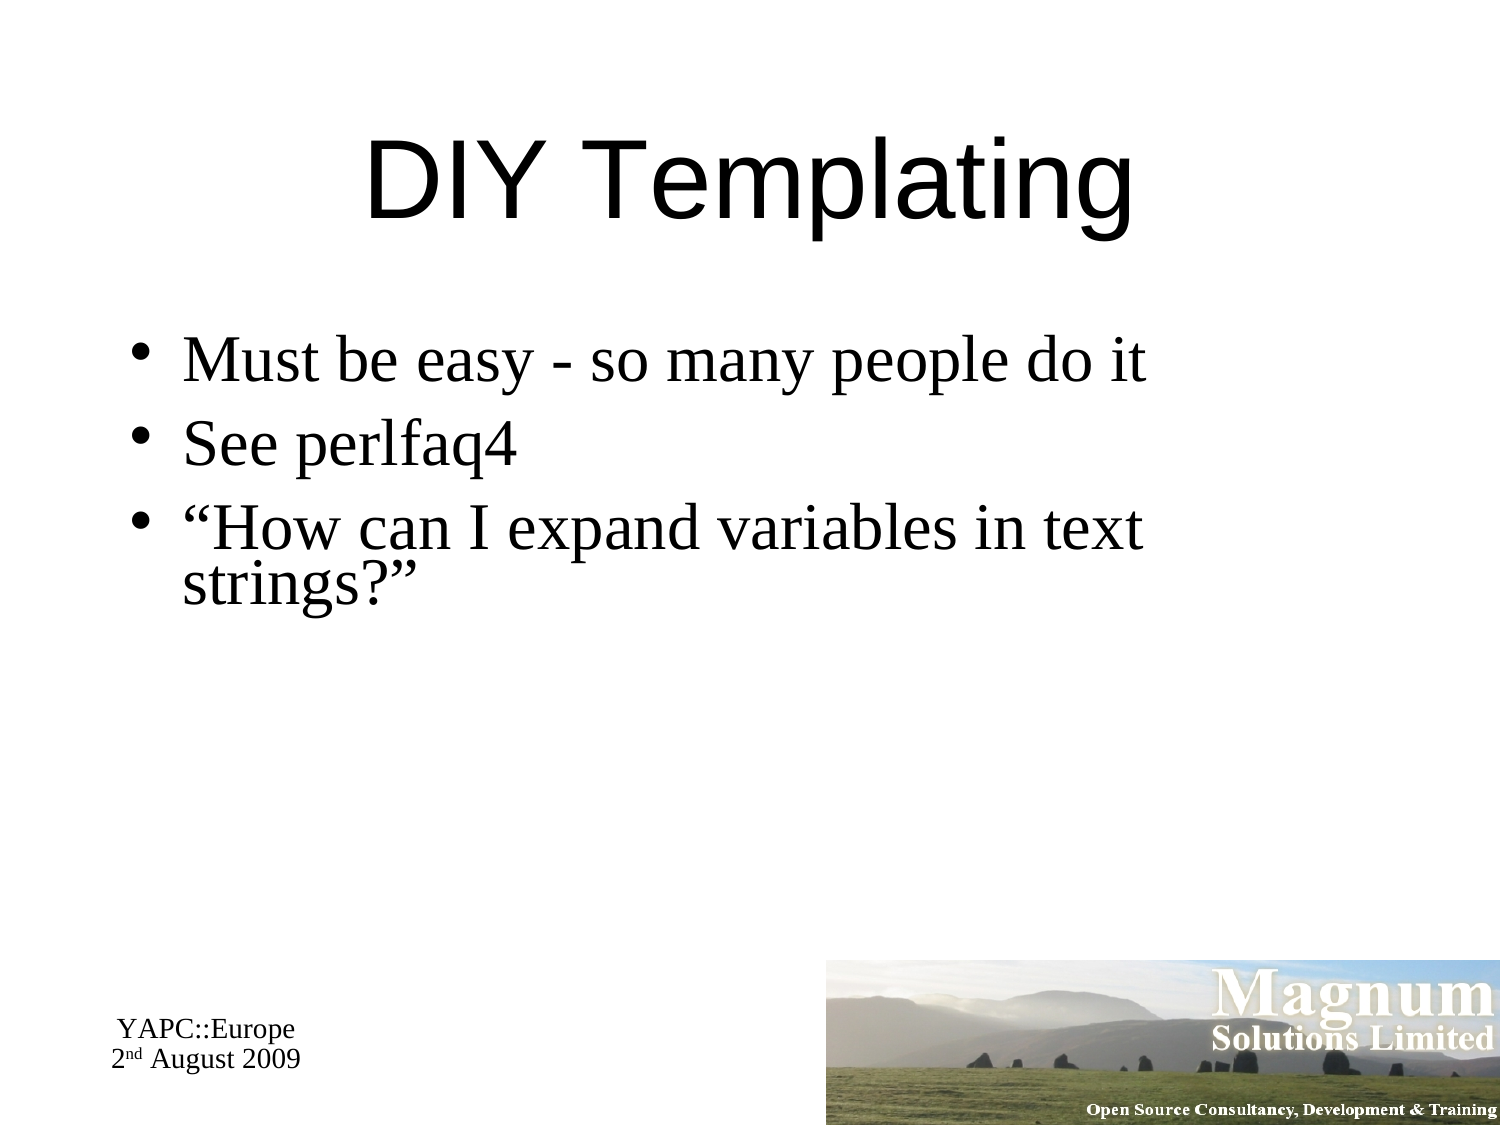

# DIY Templating
Must be easy - so many people do it
See perlfaq4
“How can I expand variables in text strings?”
112